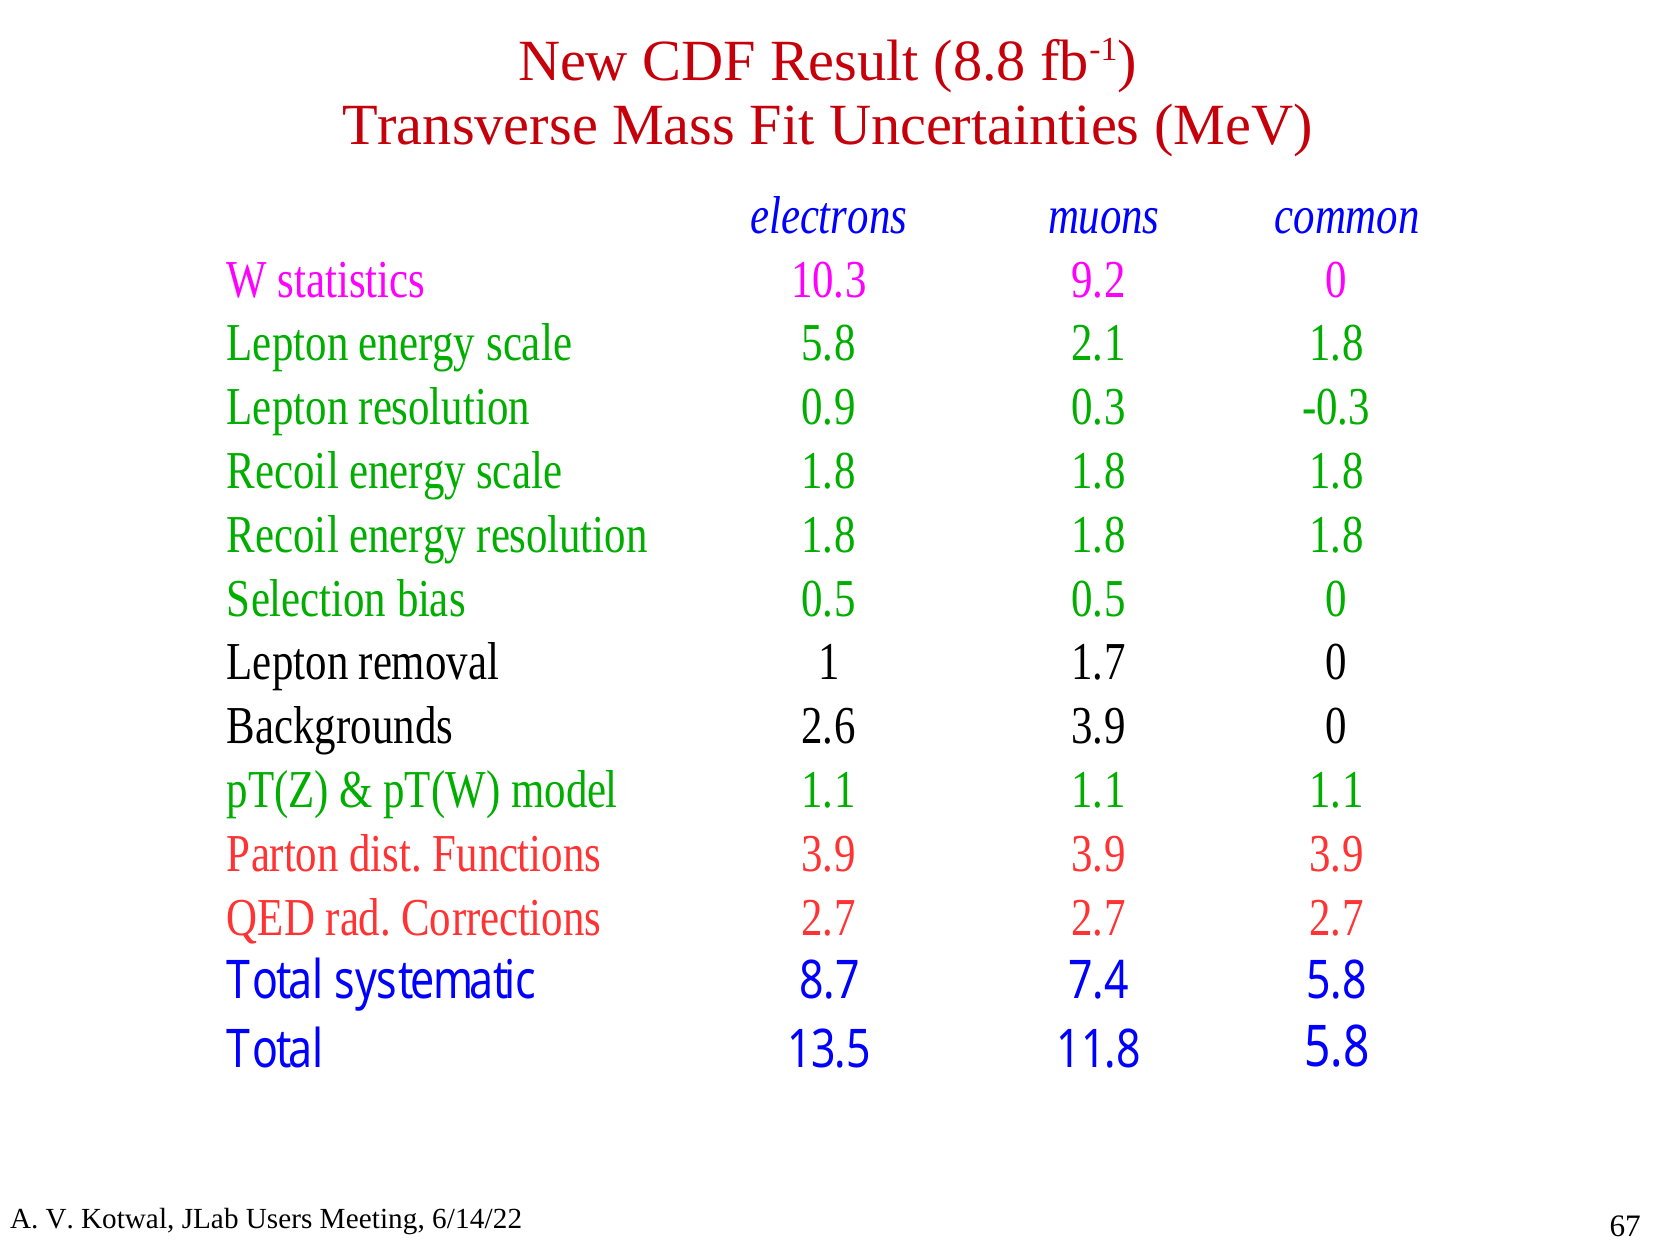

# New CDF Result (8.8 fb-1) Transverse Mass Fit Uncertainties (MeV)
A. V. Kotwal, JLab Users Meeting, 6/14/22